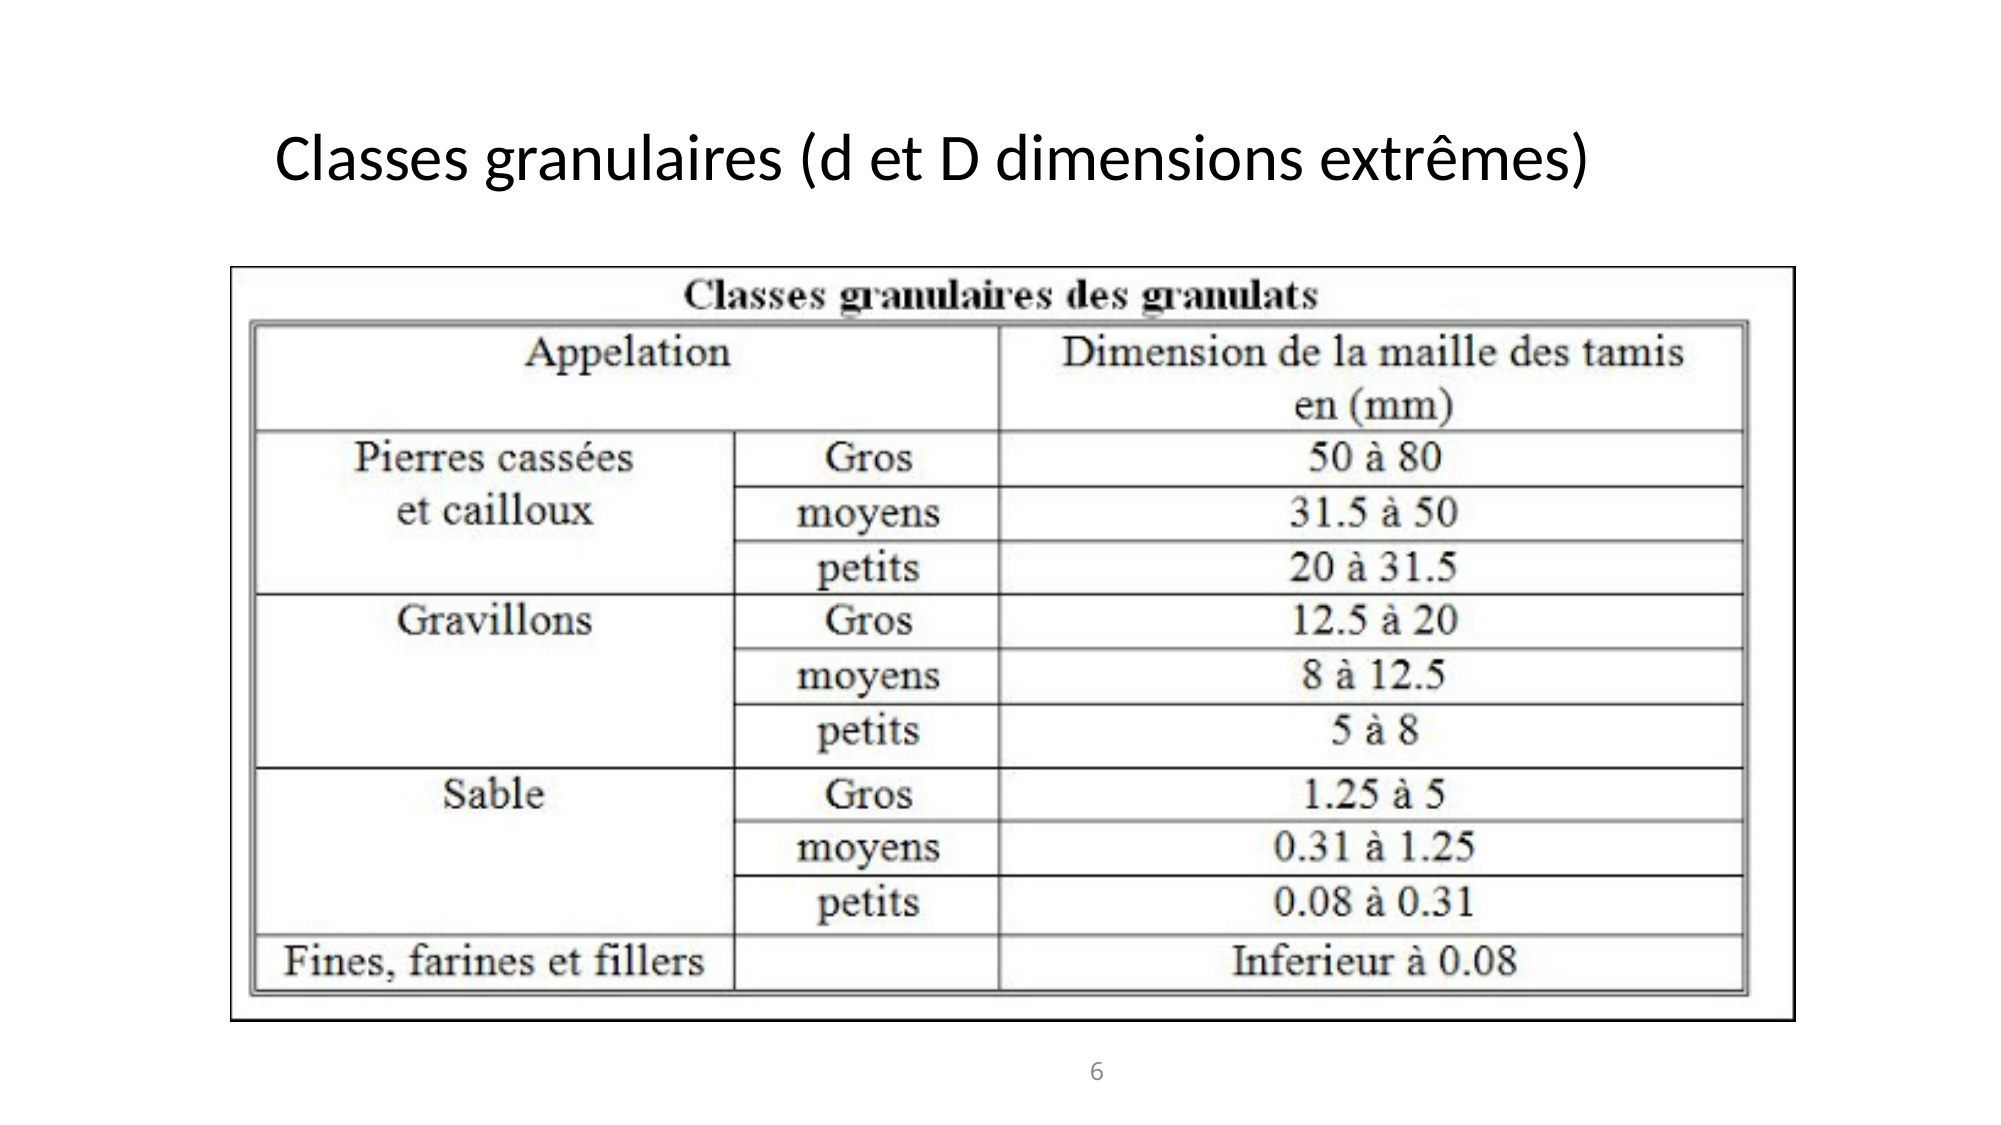

Classes granulaires (d et D dimensions extrêmes)